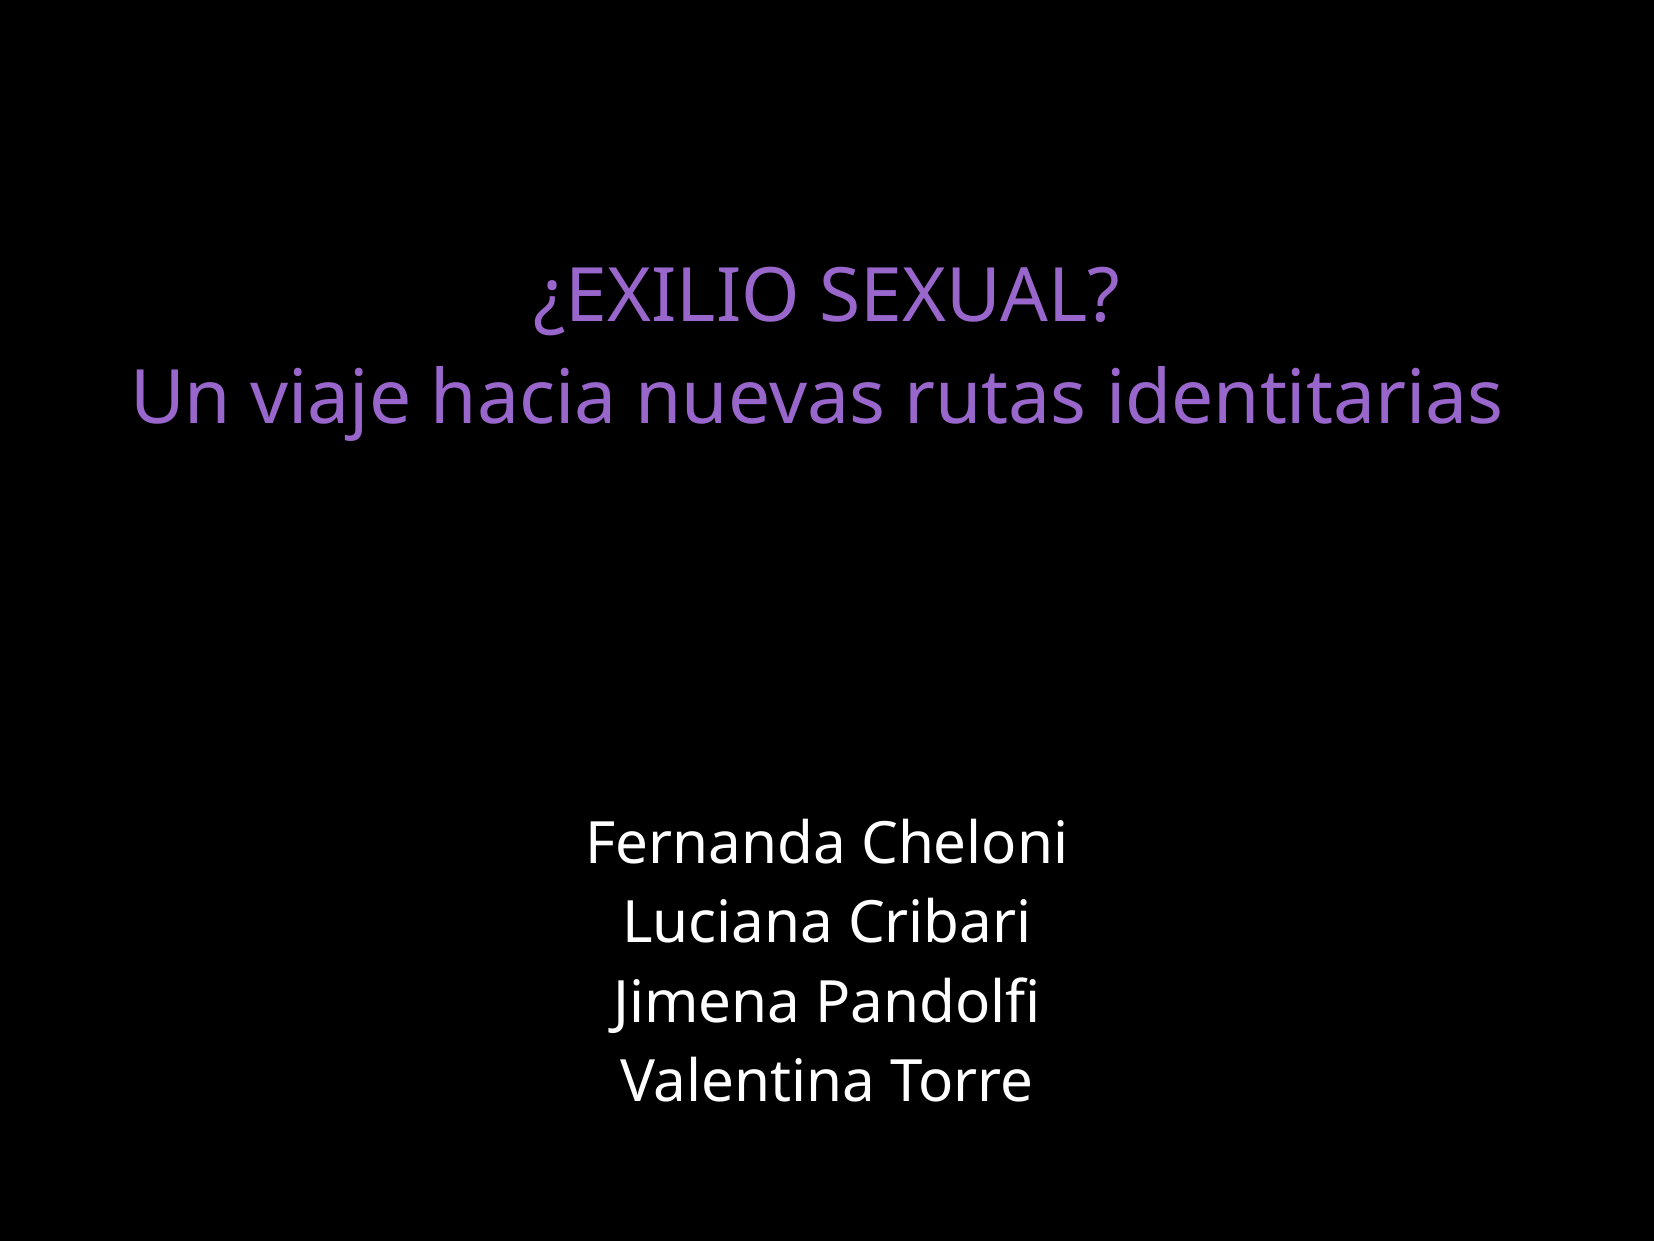

¿EXILIO SEXUAL?
Un viaje hacia nuevas rutas identitariasi
Fernanda Cheloni
Luciana Cribari
Jimena Pandolfi
Valentina Torre